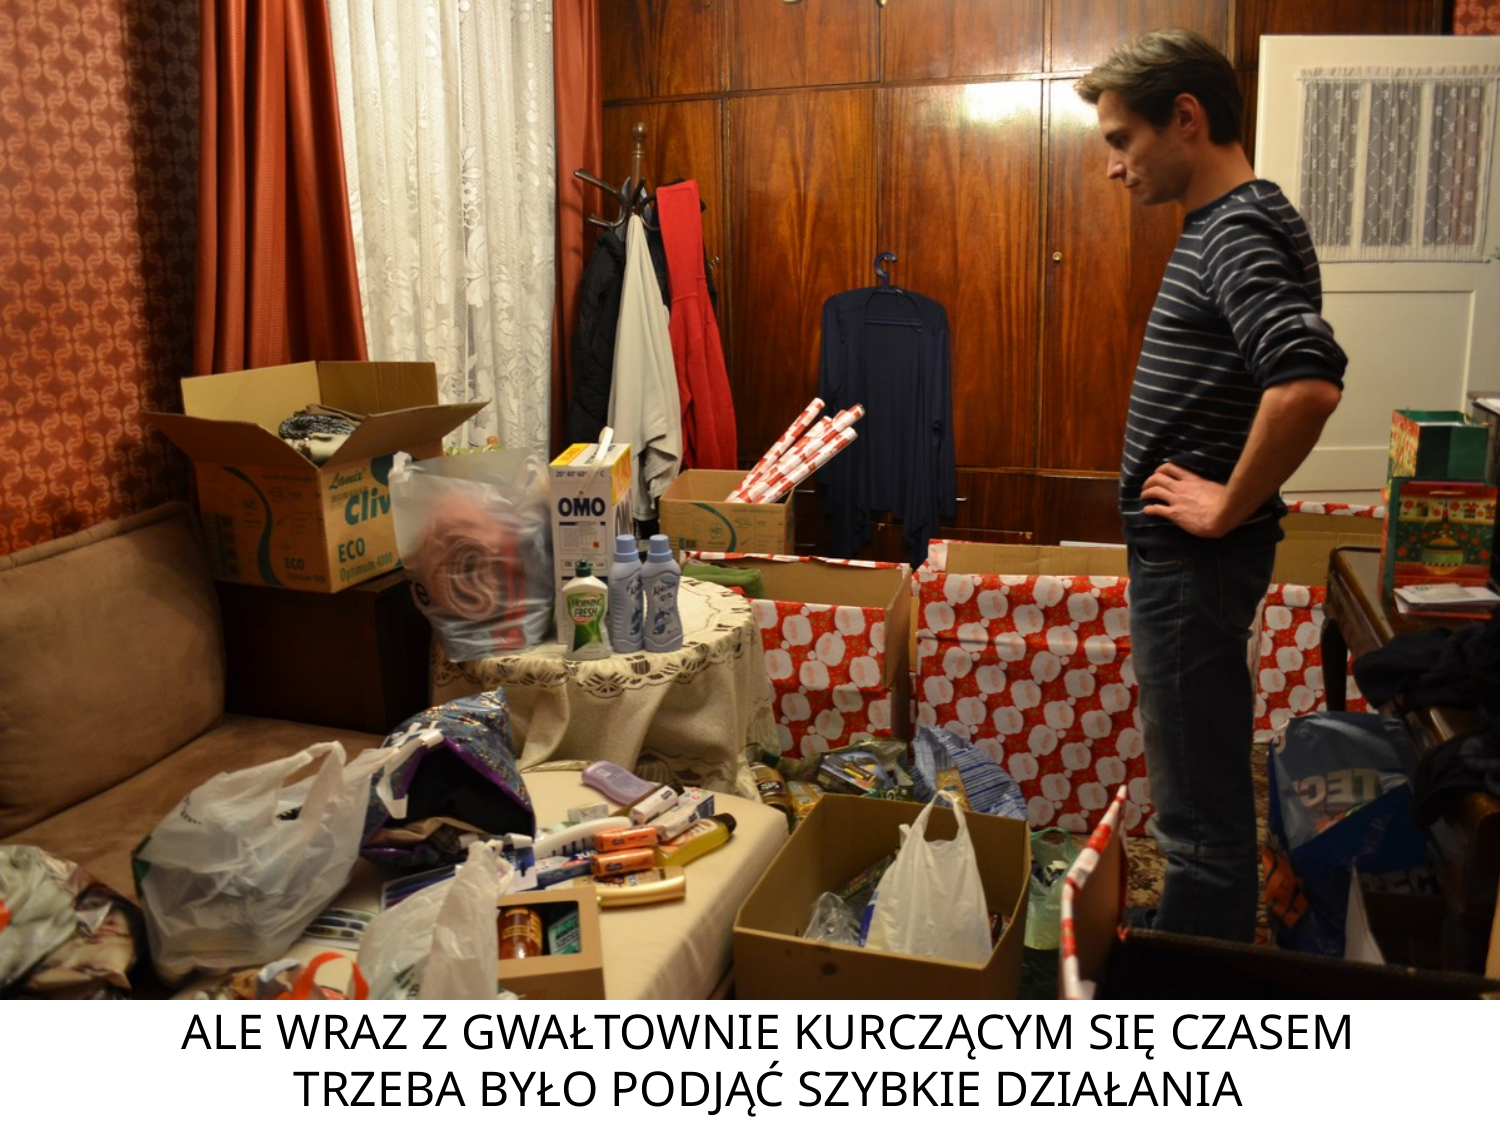

ALE WRAZ Z GWAŁTOWNIE KURCZĄCYM SIĘ CZASEM
TRZEBA BYŁO PODJĄĆ SZYBKIE DZIAŁANIA